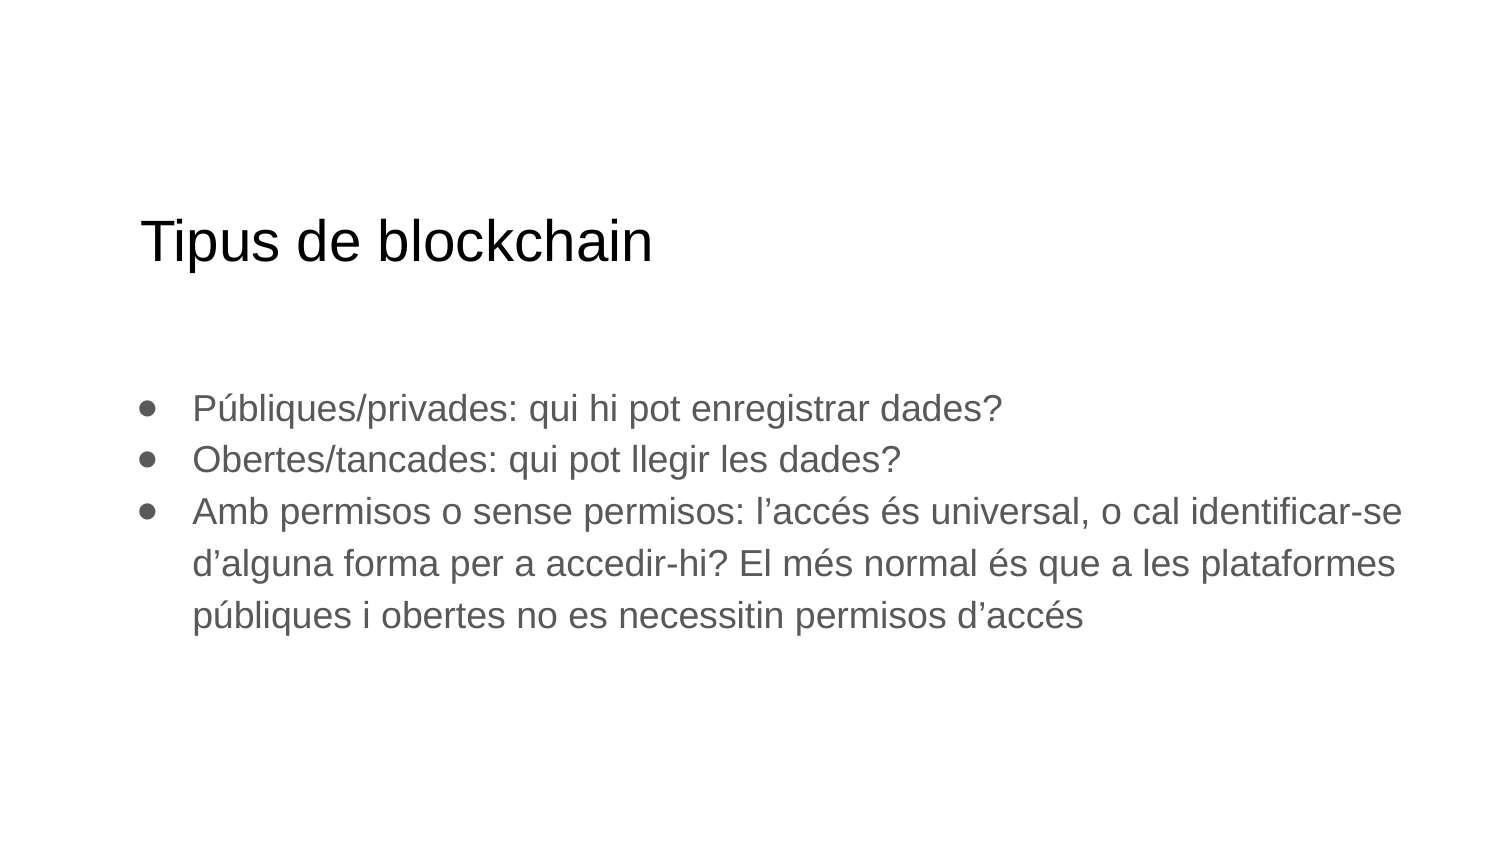

# Tipus de blockchain
Públiques/privades: qui hi pot enregistrar dades?
Obertes/tancades: qui pot llegir les dades?
Amb permisos o sense permisos: l’accés és universal, o cal identificar-se d’alguna forma per a accedir-hi? El més normal és que a les plataformes públiques i obertes no es necessitin permisos d’accés